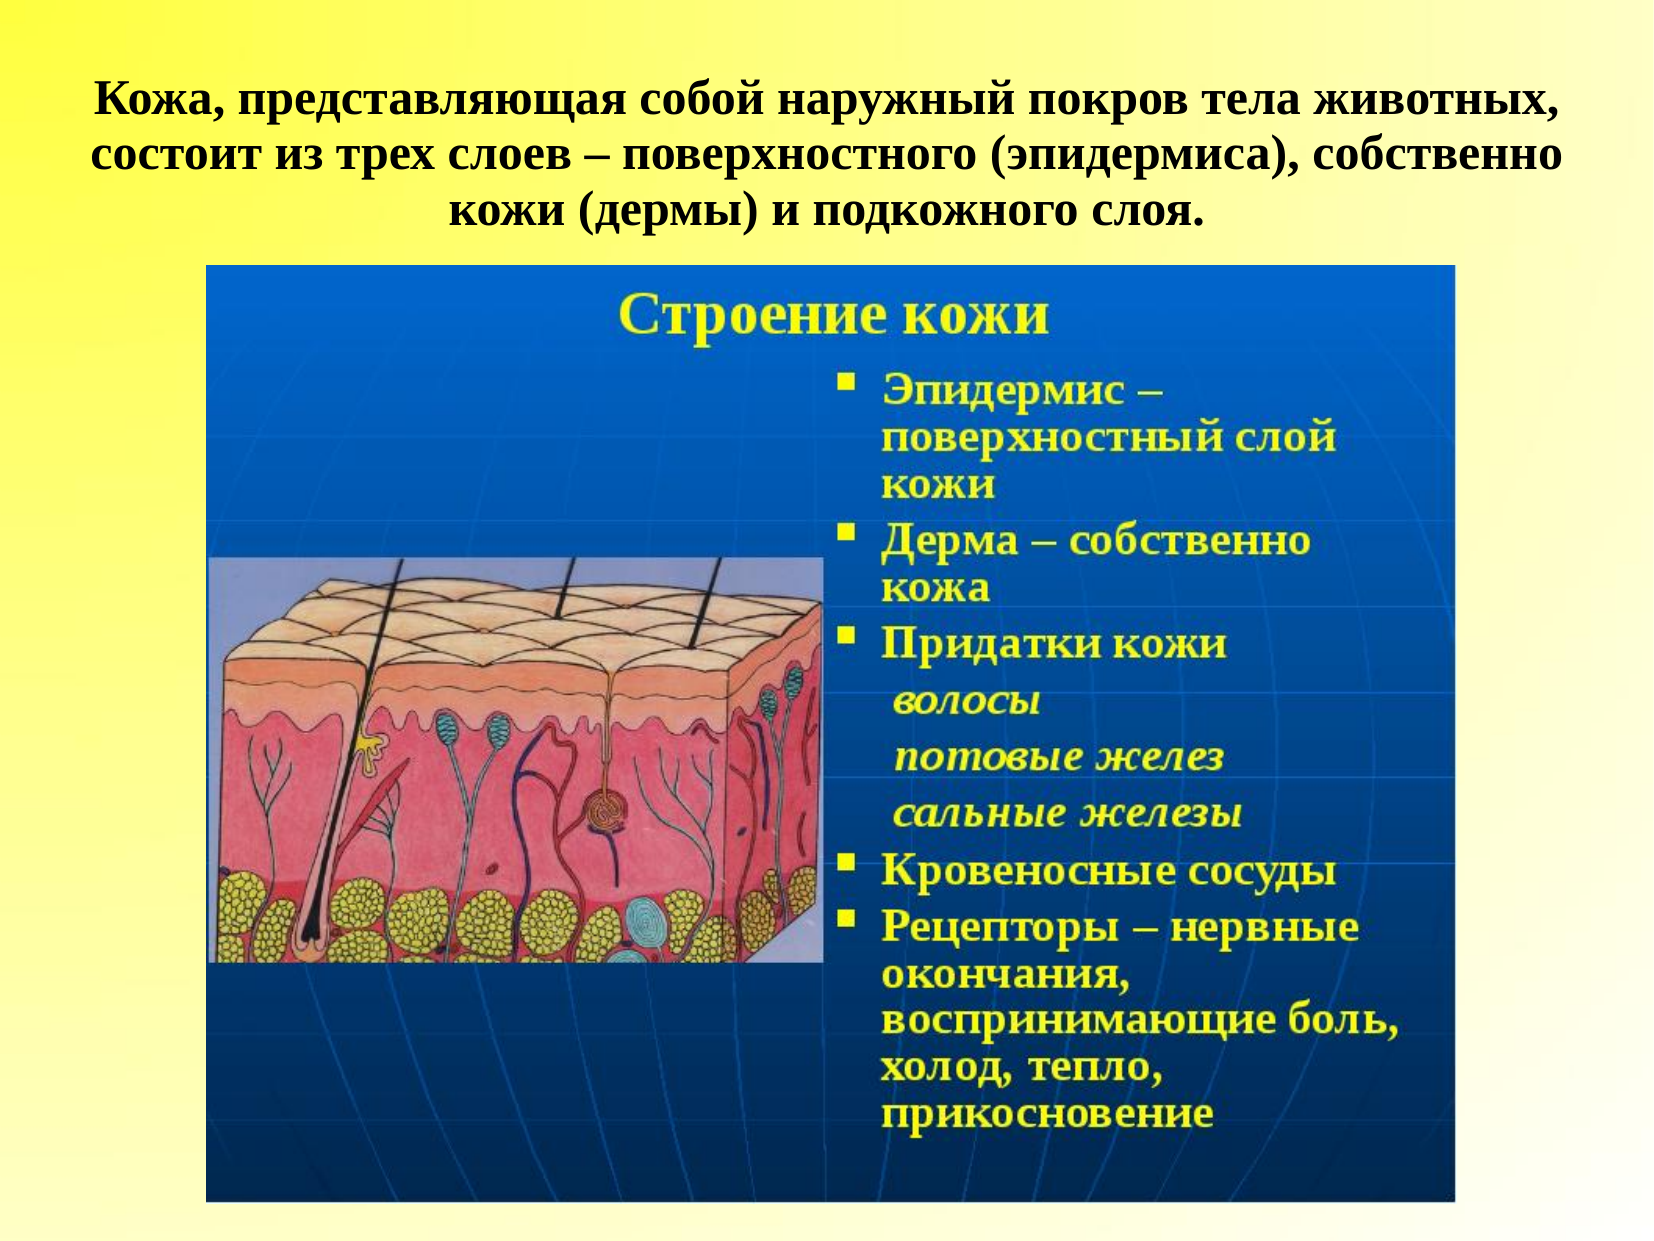

# Кожа, представляющая собой наружный покров тела животных, состоит из трех слоев – поверхностного (эпидермиса), собственно кожи (дермы) и подкожного слоя.